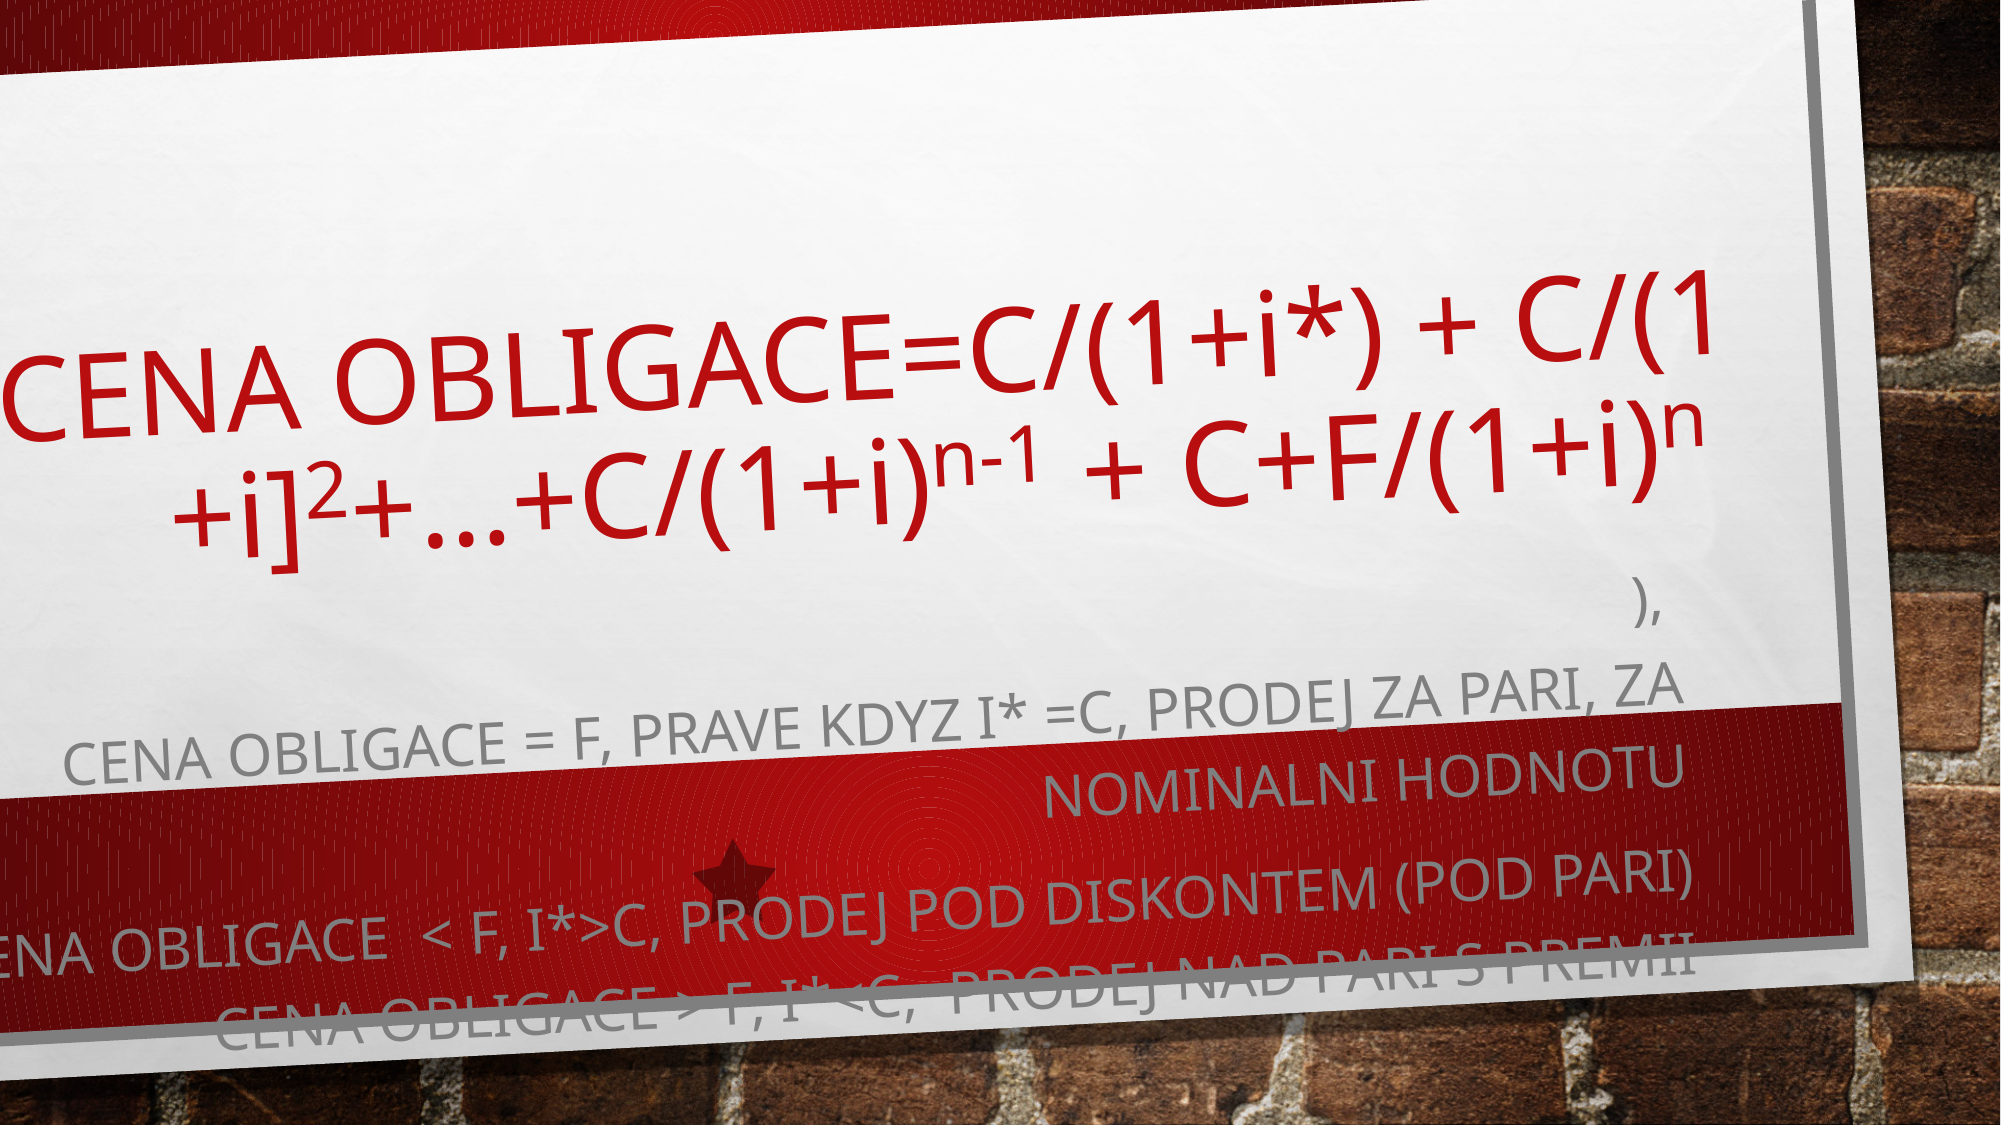

# Cena obligace=c/(1+i*) + C/(1 +i]2+…+C/(1+i)n-1 + C+F/(1+i)n
),
cena obligace = F, prAvE kdYZ I* =c, prodej za pari, za nominalni hodnotu
cena obligace < F, i*>c, prodej pod diskontem (pod pari)
cena obligace > F, i*<c, prodej nad pari s premii